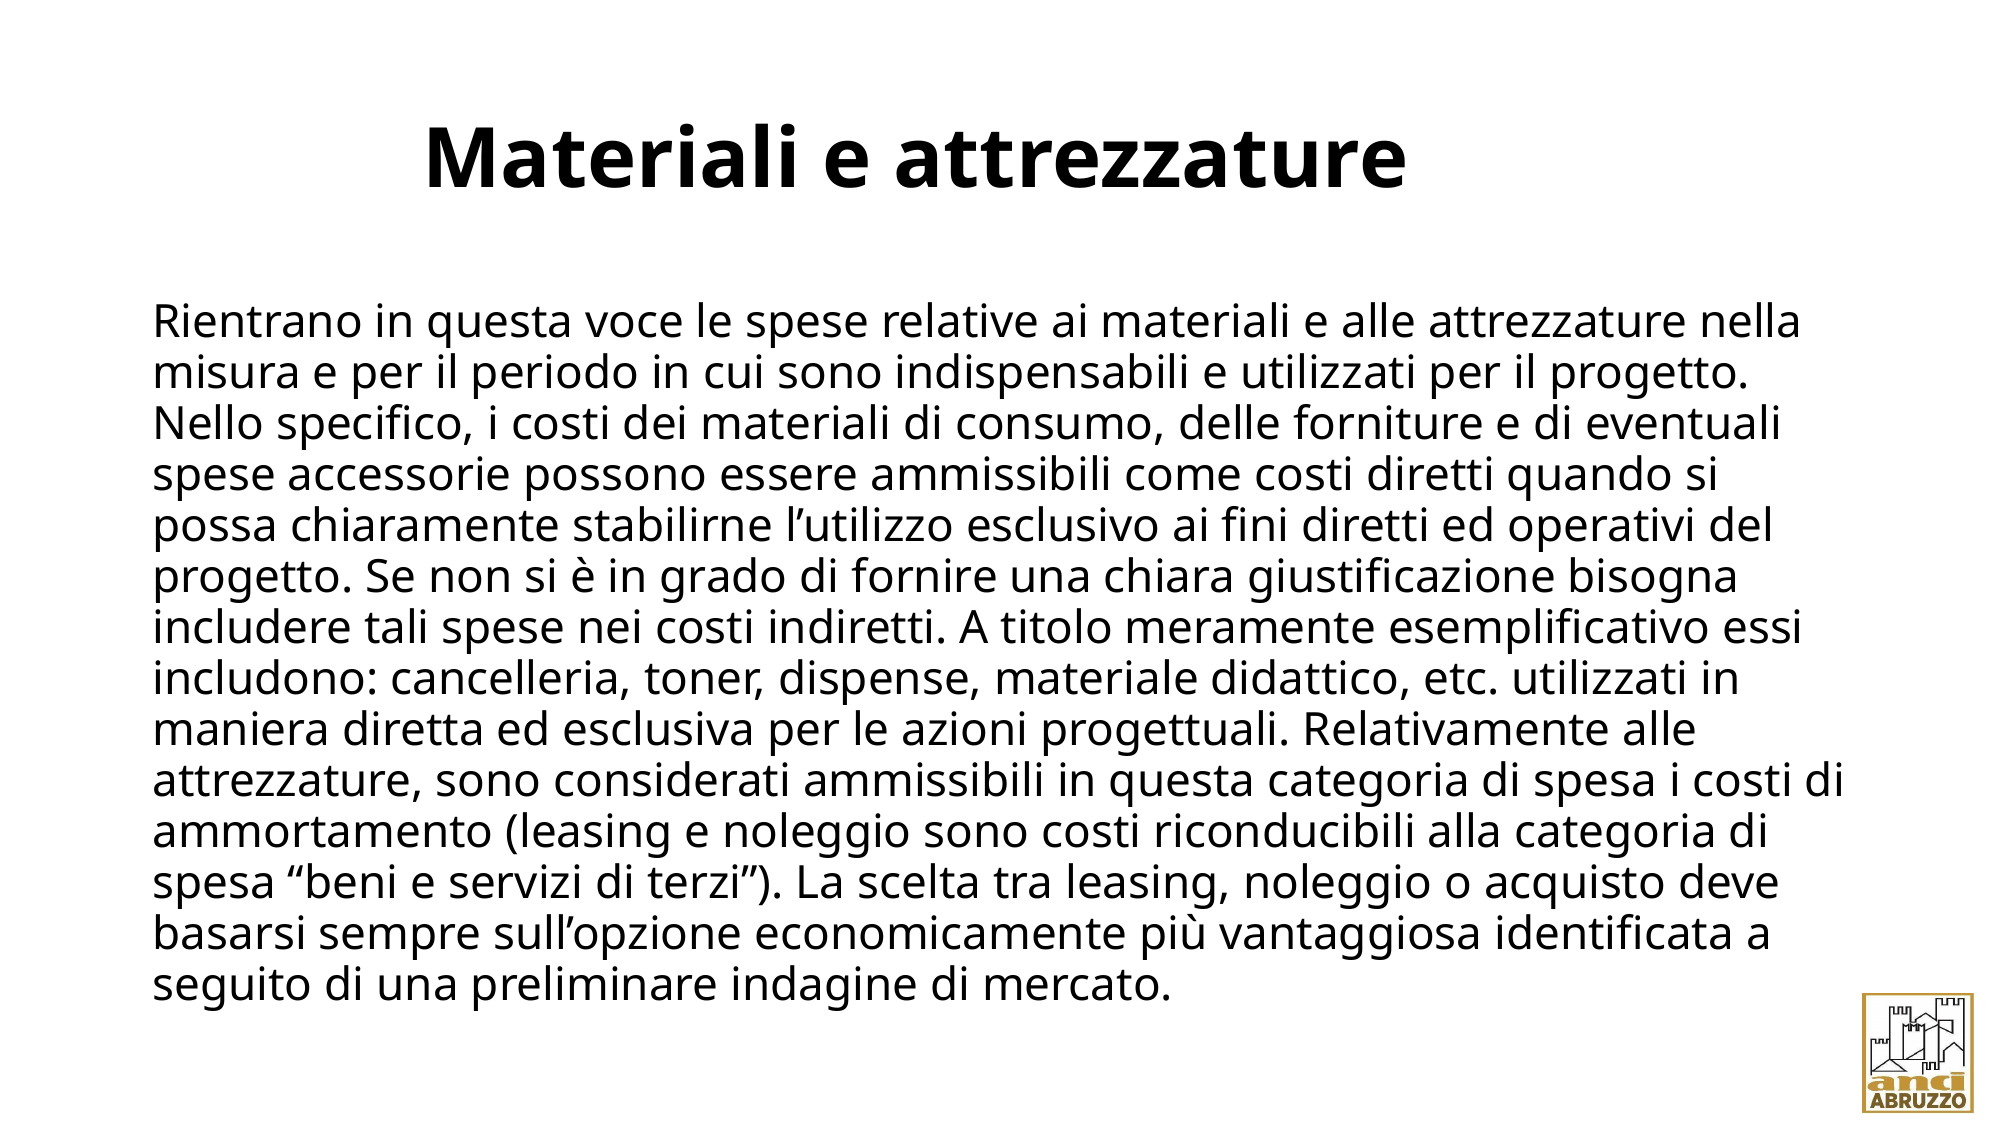

# Materiali e attrezzature
Rientrano in questa voce le spese relative ai materiali e alle attrezzature nella misura e per il periodo in cui sono indispensabili e utilizzati per il progetto. Nello specifico, i costi dei materiali di consumo, delle forniture e di eventuali spese accessorie possono essere ammissibili come costi diretti quando si possa chiaramente stabilirne l’utilizzo esclusivo ai fini diretti ed operativi del progetto. Se non si è in grado di fornire una chiara giustificazione bisogna includere tali spese nei costi indiretti. A titolo meramente esemplificativo essi includono: cancelleria, toner, dispense, materiale didattico, etc. utilizzati in maniera diretta ed esclusiva per le azioni progettuali. Relativamente alle attrezzature, sono considerati ammissibili in questa categoria di spesa i costi di ammortamento (leasing e noleggio sono costi riconducibili alla categoria di spesa “beni e servizi di terzi”). La scelta tra leasing, noleggio o acquisto deve basarsi sempre sull’opzione economicamente più vantaggiosa identificata a seguito di una preliminare indagine di mercato.